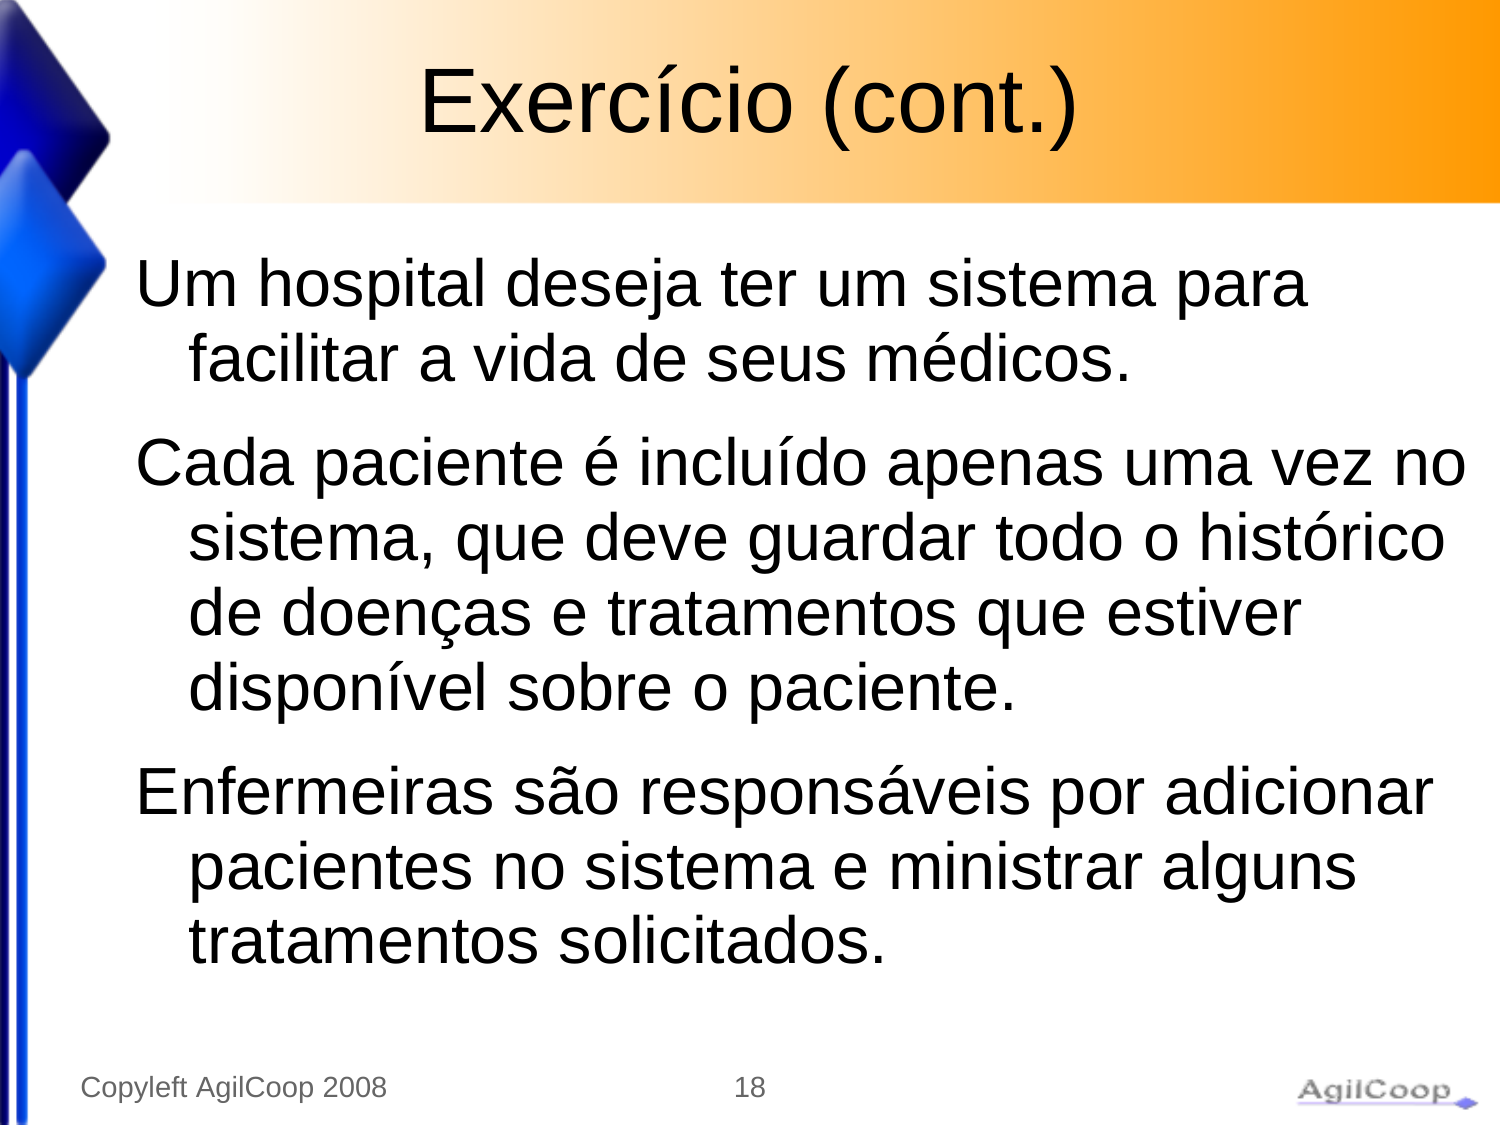

# Exercício (cont.)
Um hospital deseja ter um sistema para facilitar a vida de seus médicos.
Cada paciente é incluído apenas uma vez no sistema, que deve guardar todo o histórico de doenças e tratamentos que estiver disponível sobre o paciente.
Enfermeiras são responsáveis por adicionar pacientes no sistema e ministrar alguns tratamentos solicitados.
Copyleft AgilCoop 2008
18